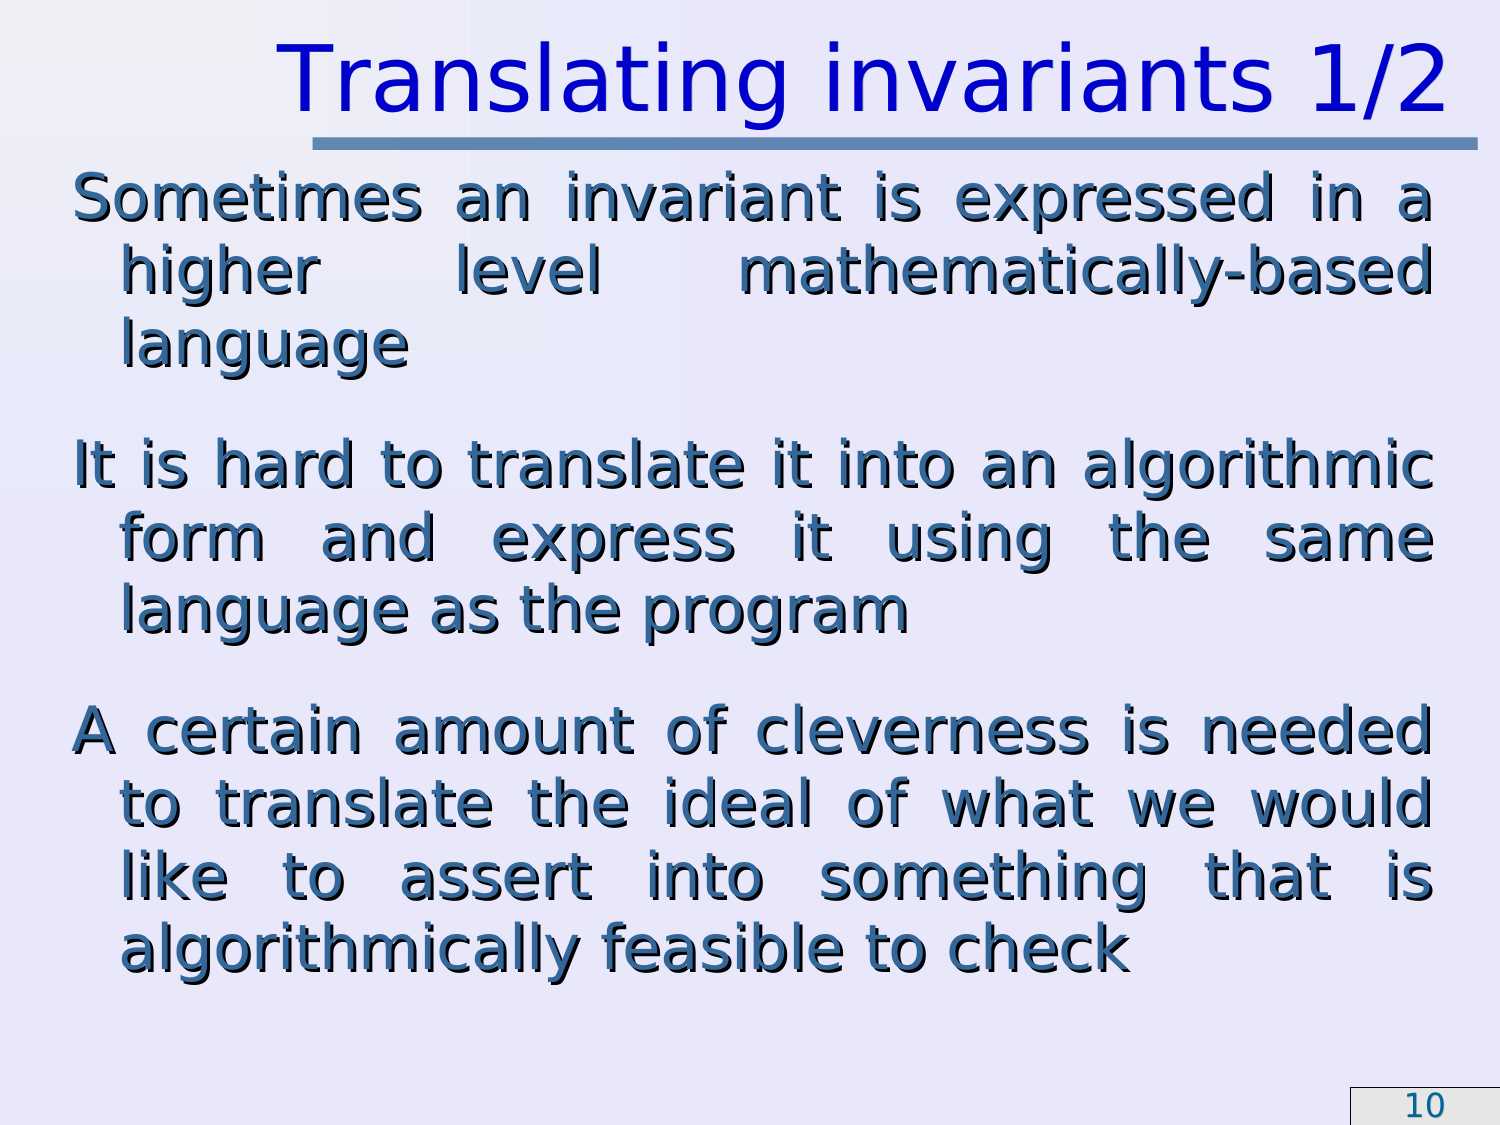

# Translating invariants 1/2
Sometimes an invariant is expressed in a higher level mathematically-based language
It is hard to translate it into an algorithmic form and express it using the same language as the program
A certain amount of cleverness is needed to translate the ideal of what we would like to assert into something that is algorithmically feasible to check